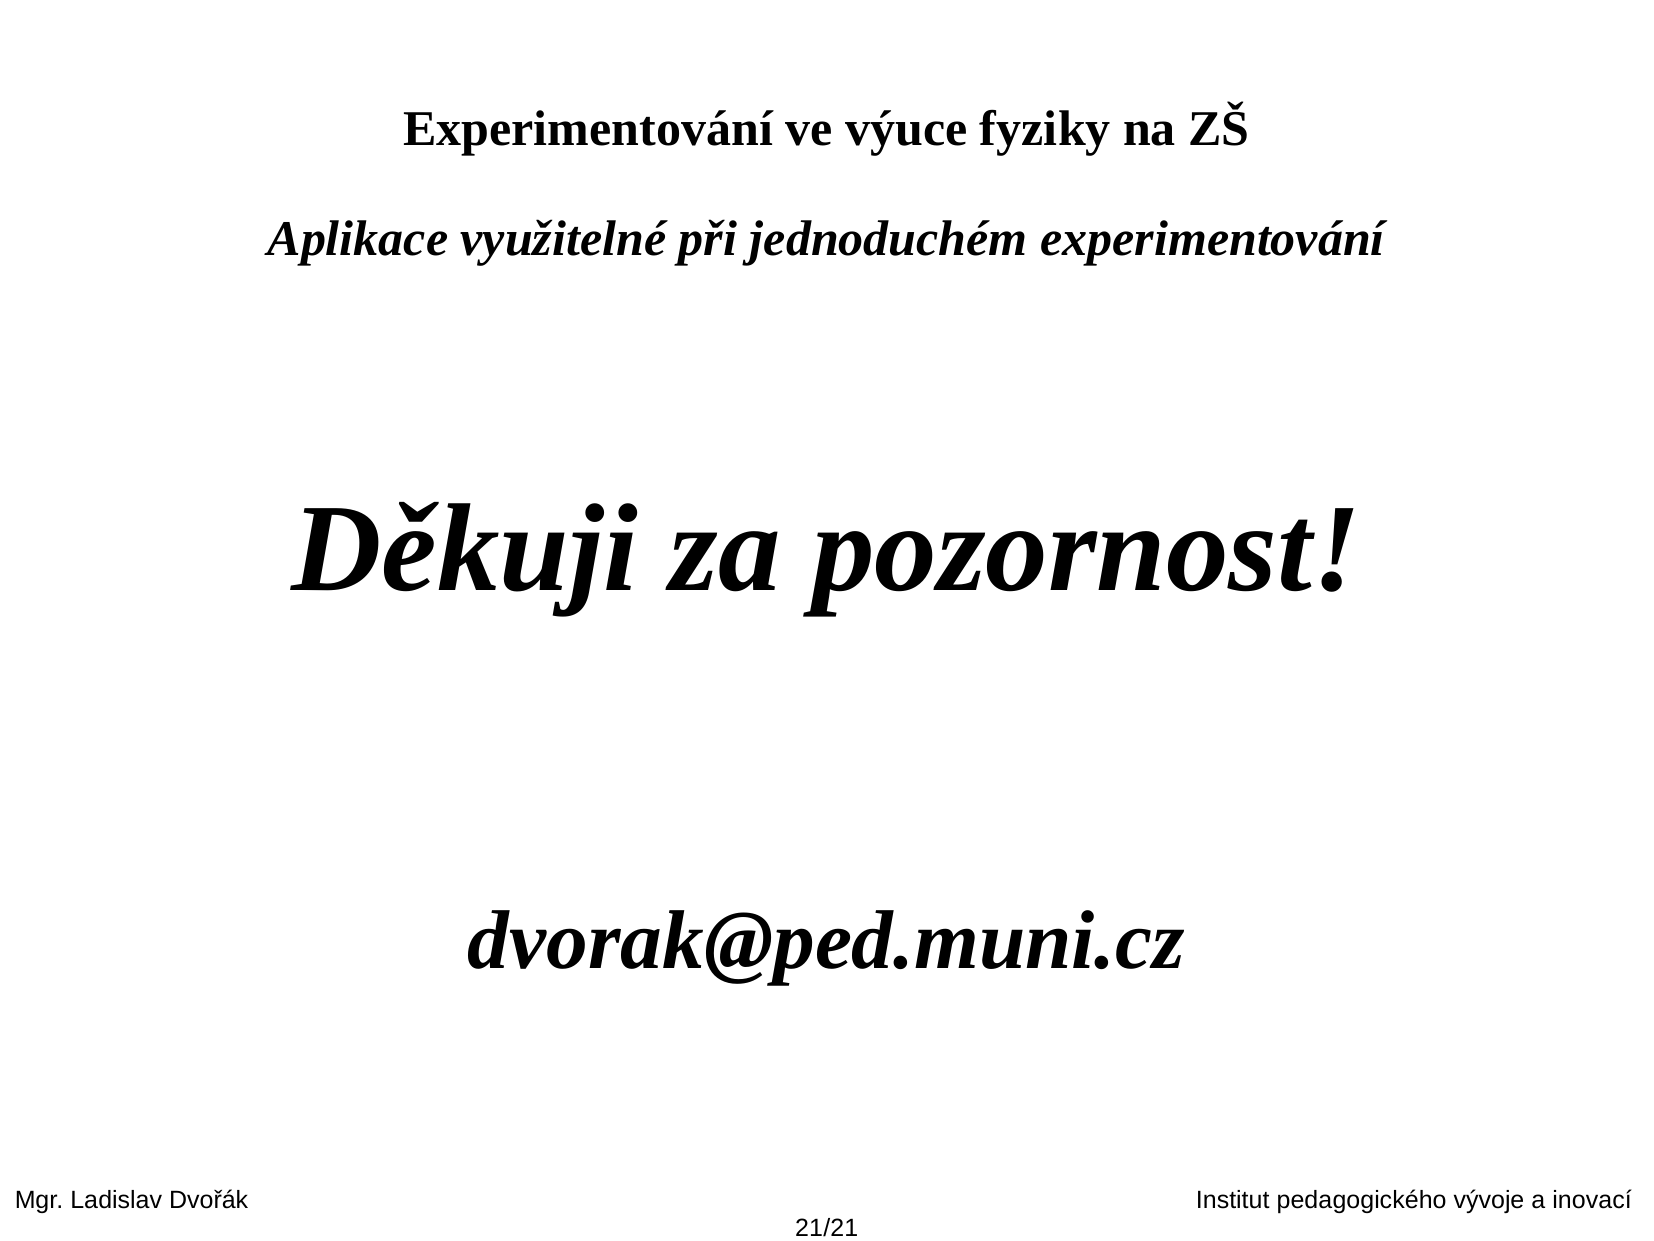

Experimentování ve výuce fyziky na ZŠ
Aplikace využitelné při jednoduchém experimentování
# Děkuji za pozornost!
dvorak@ped.muni.cz
Mgr. Ladislav Dvořák													Institut pedagogického vývoje a inovací